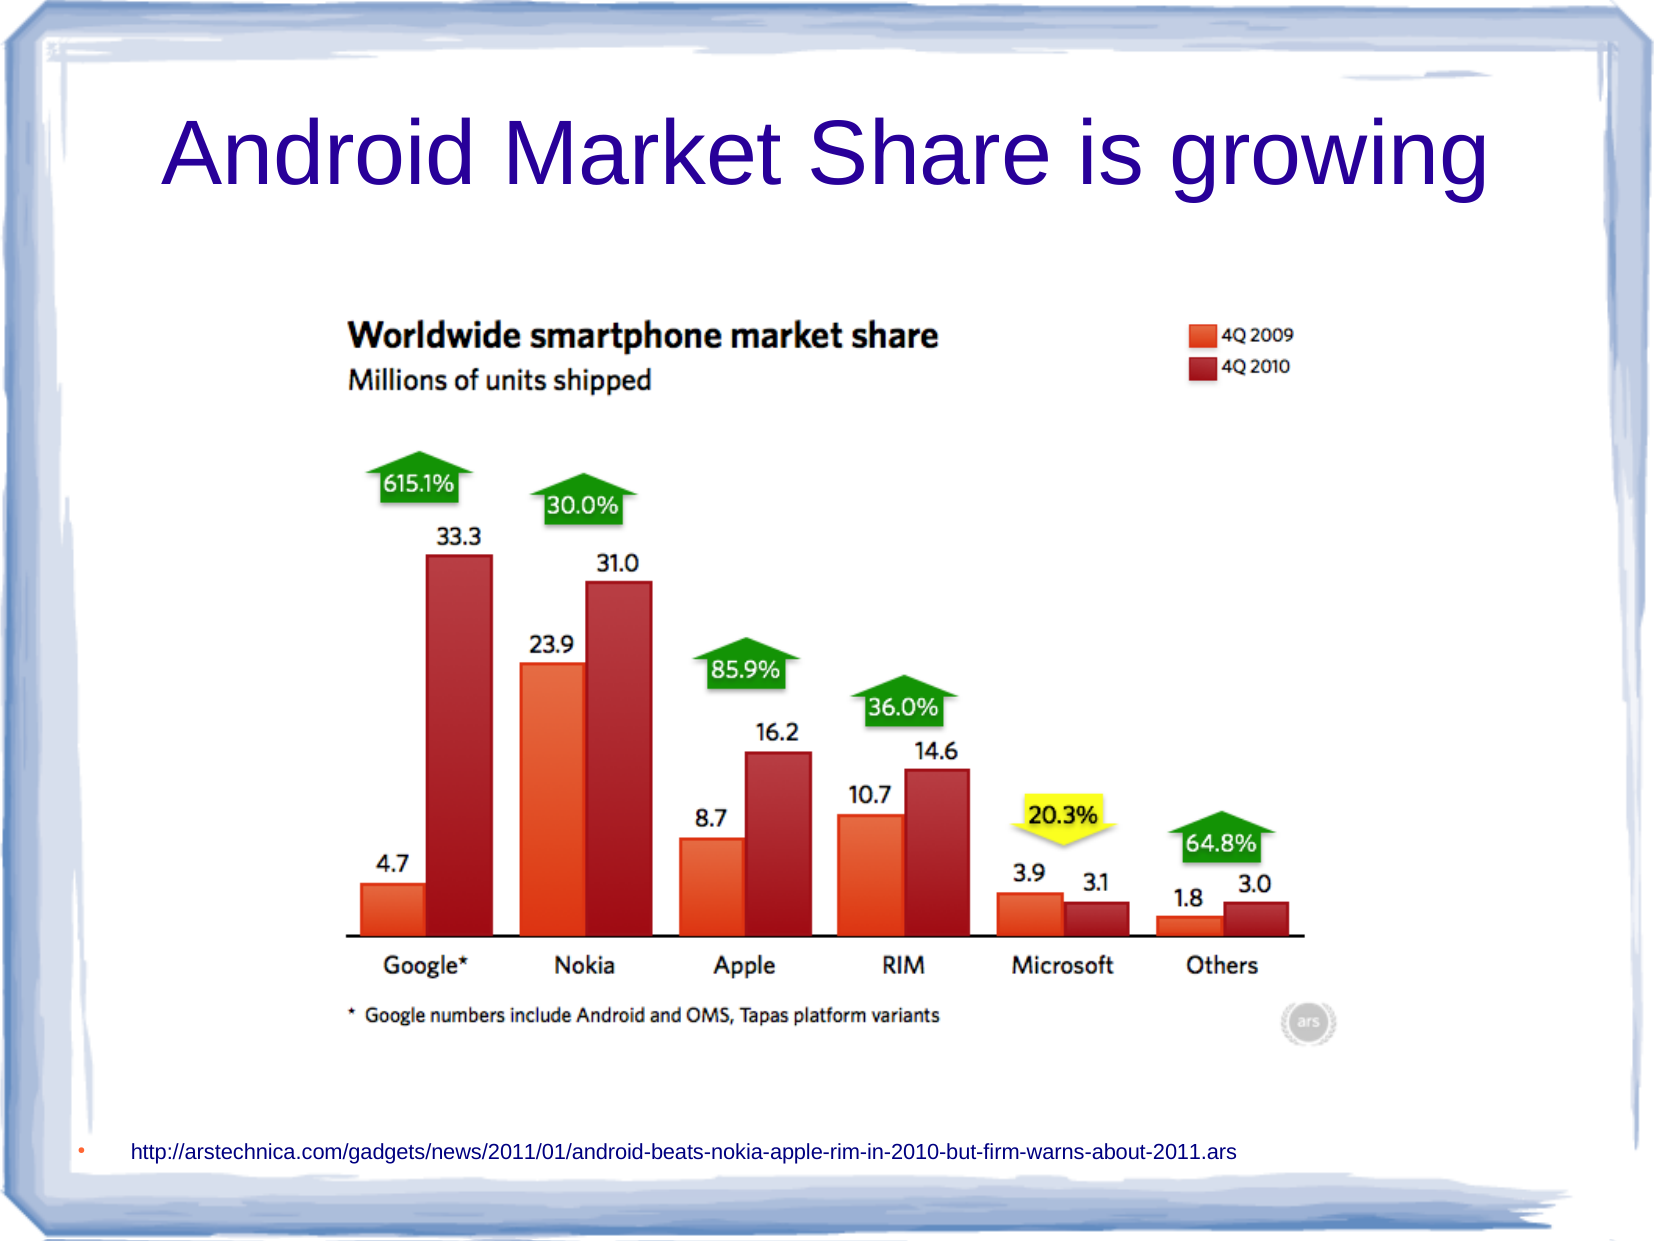

# Android Market Share is growing
http://arstechnica.com/gadgets/news/2011/01/android-beats-nokia-apple-rim-in-2010-but-firm-warns-about-2011.ars